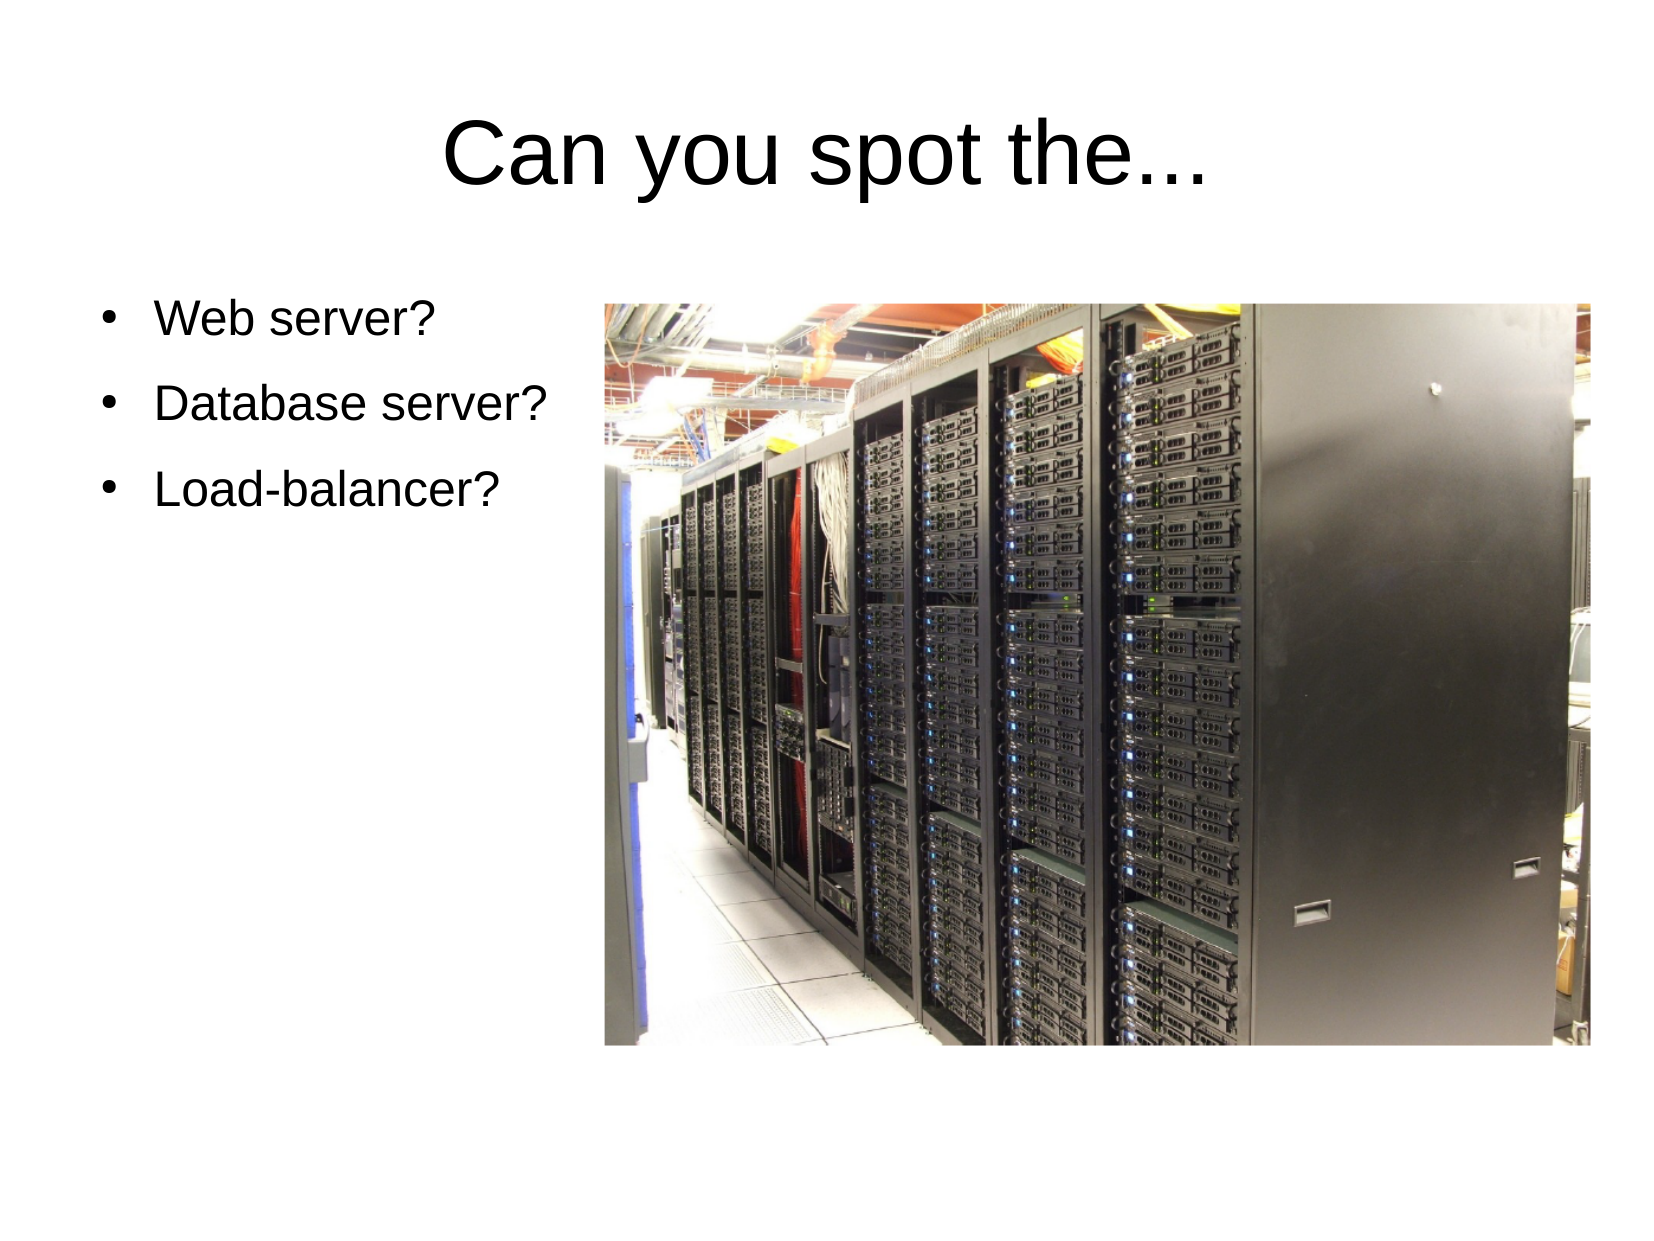

# Can you spot the...
Web server?
Database server?
Load-balancer?